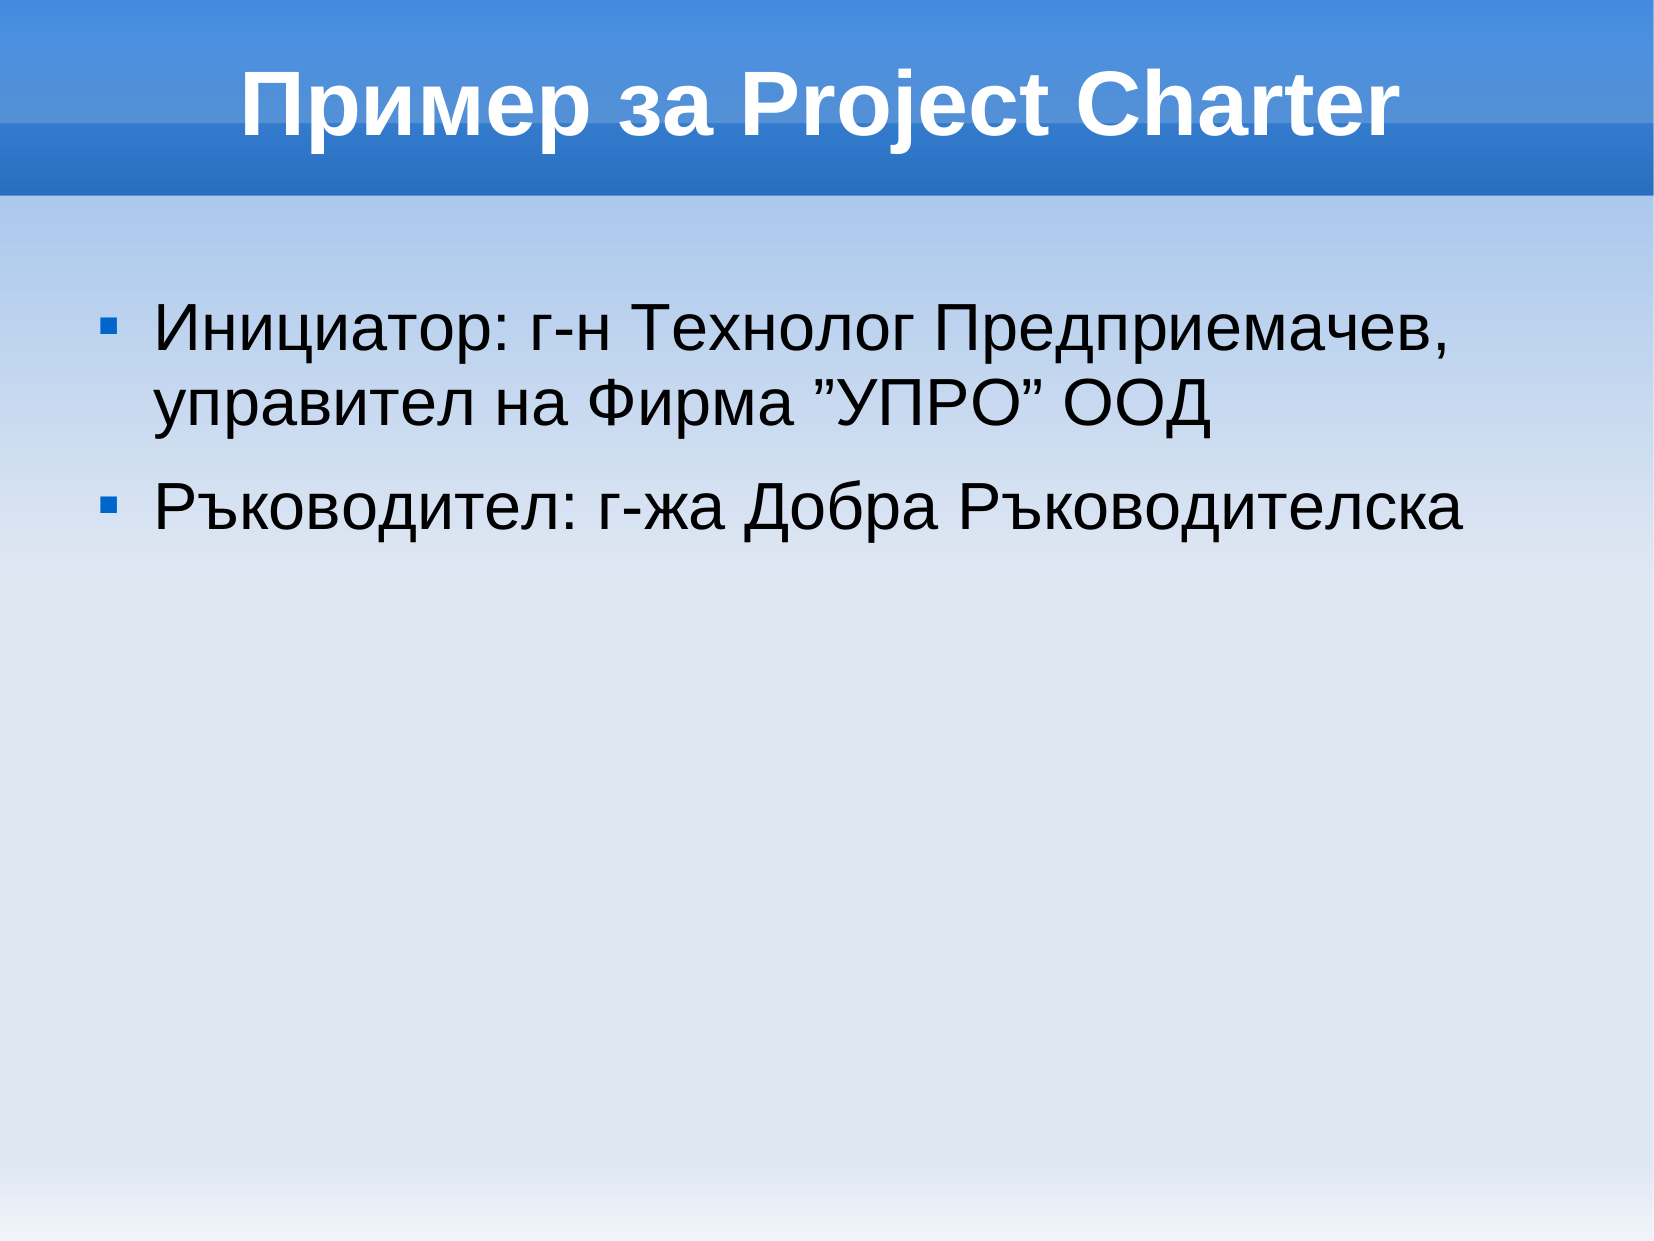

# Пример за Project Charter
Инициатор: г-н Технолог Предприемачев, управител на Фирма ”УПРО” ООД
Ръководител: г-жа Добра Ръководителска